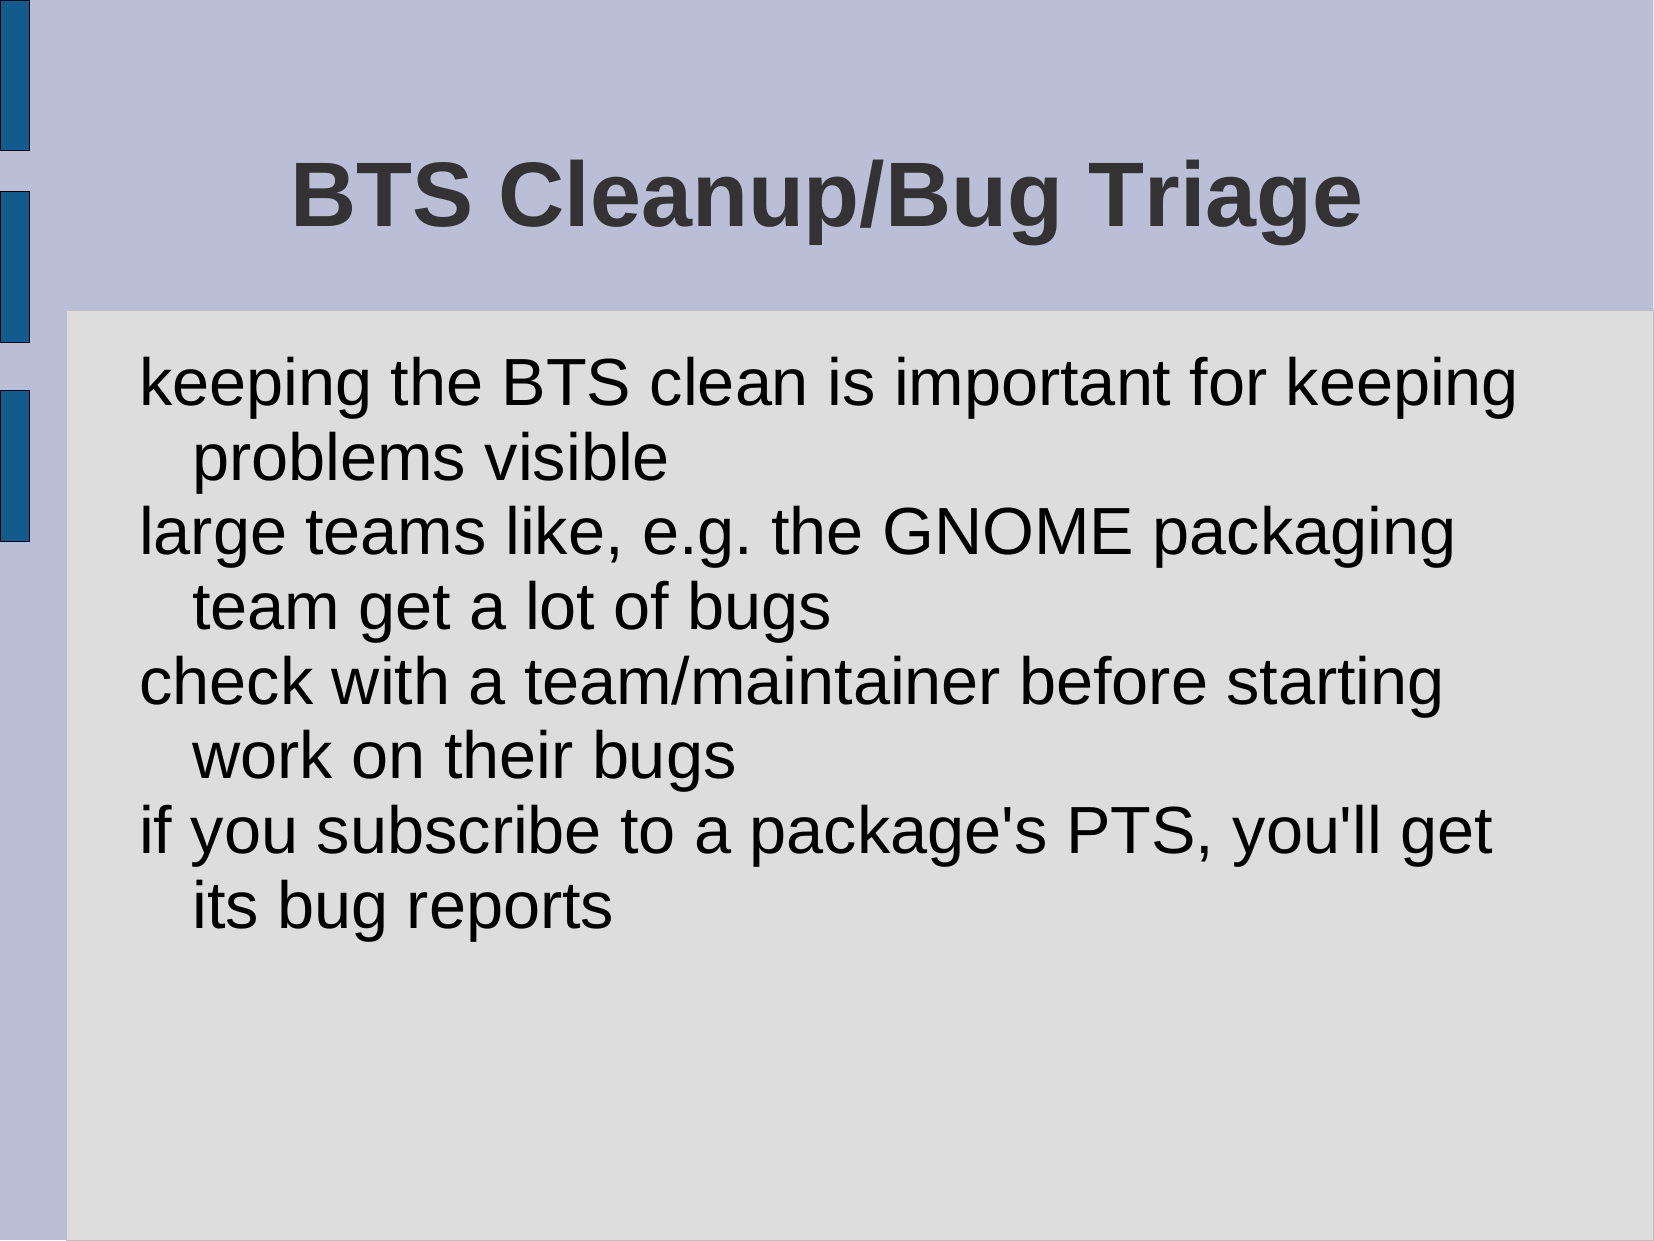

# BTS Cleanup/Bug Triage
keeping the BTS clean is important for keeping problems visible
large teams like, e.g. the GNOME packaging team get a lot of bugs
check with a team/maintainer before starting work on their bugs
if you subscribe to a package's PTS, you'll get its bug reports